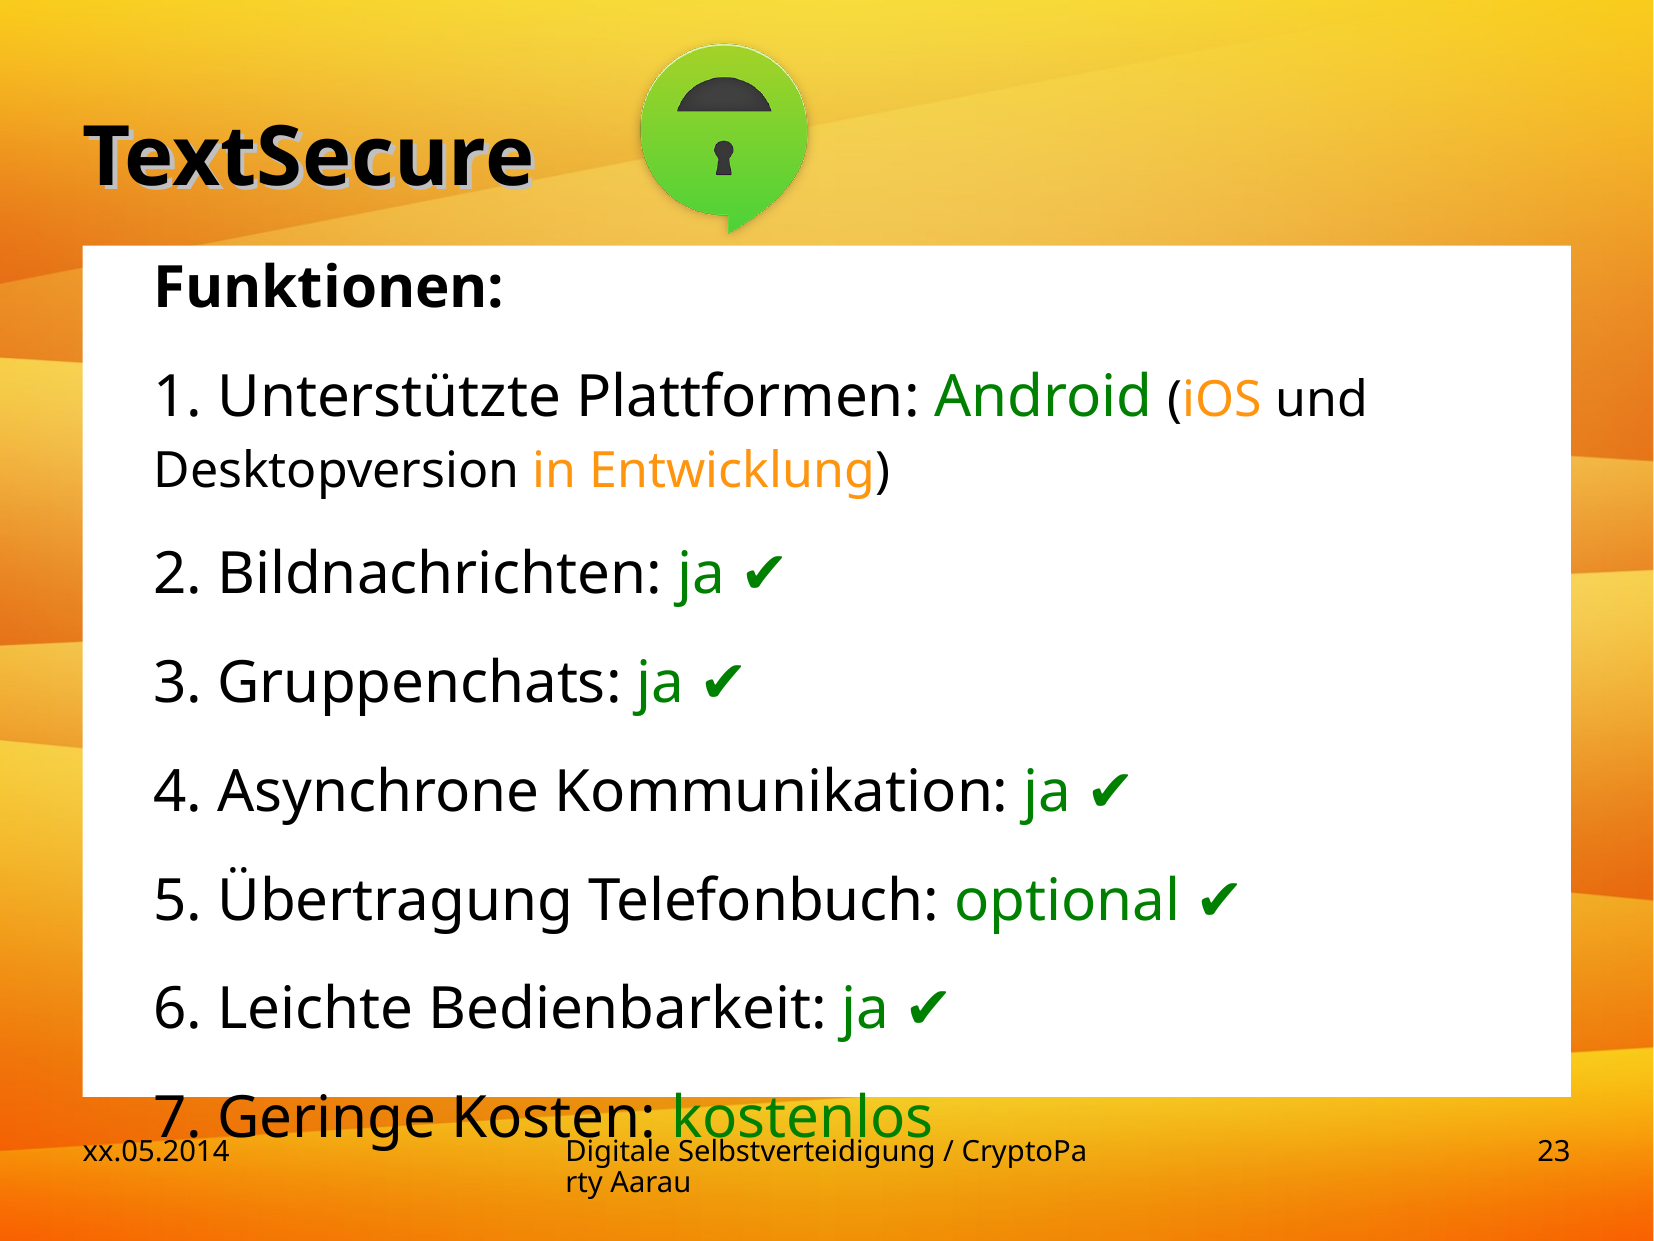

# TextSecure
Funktionen:
1. Unterstützte Plattformen: Android (iOS und Desktopversion in Entwicklung)
2. Bildnachrichten: ja ✔
3. Gruppenchats: ja ✔
4. Asynchrone Kommunikation: ja ✔
5. Übertragung Telefonbuch: optional ✔
6. Leichte Bedienbarkeit: ja ✔
7. Geringe Kosten: kostenlos
xx.05.2014
Digitale Selbstverteidigung / CryptoParty Aarau
23